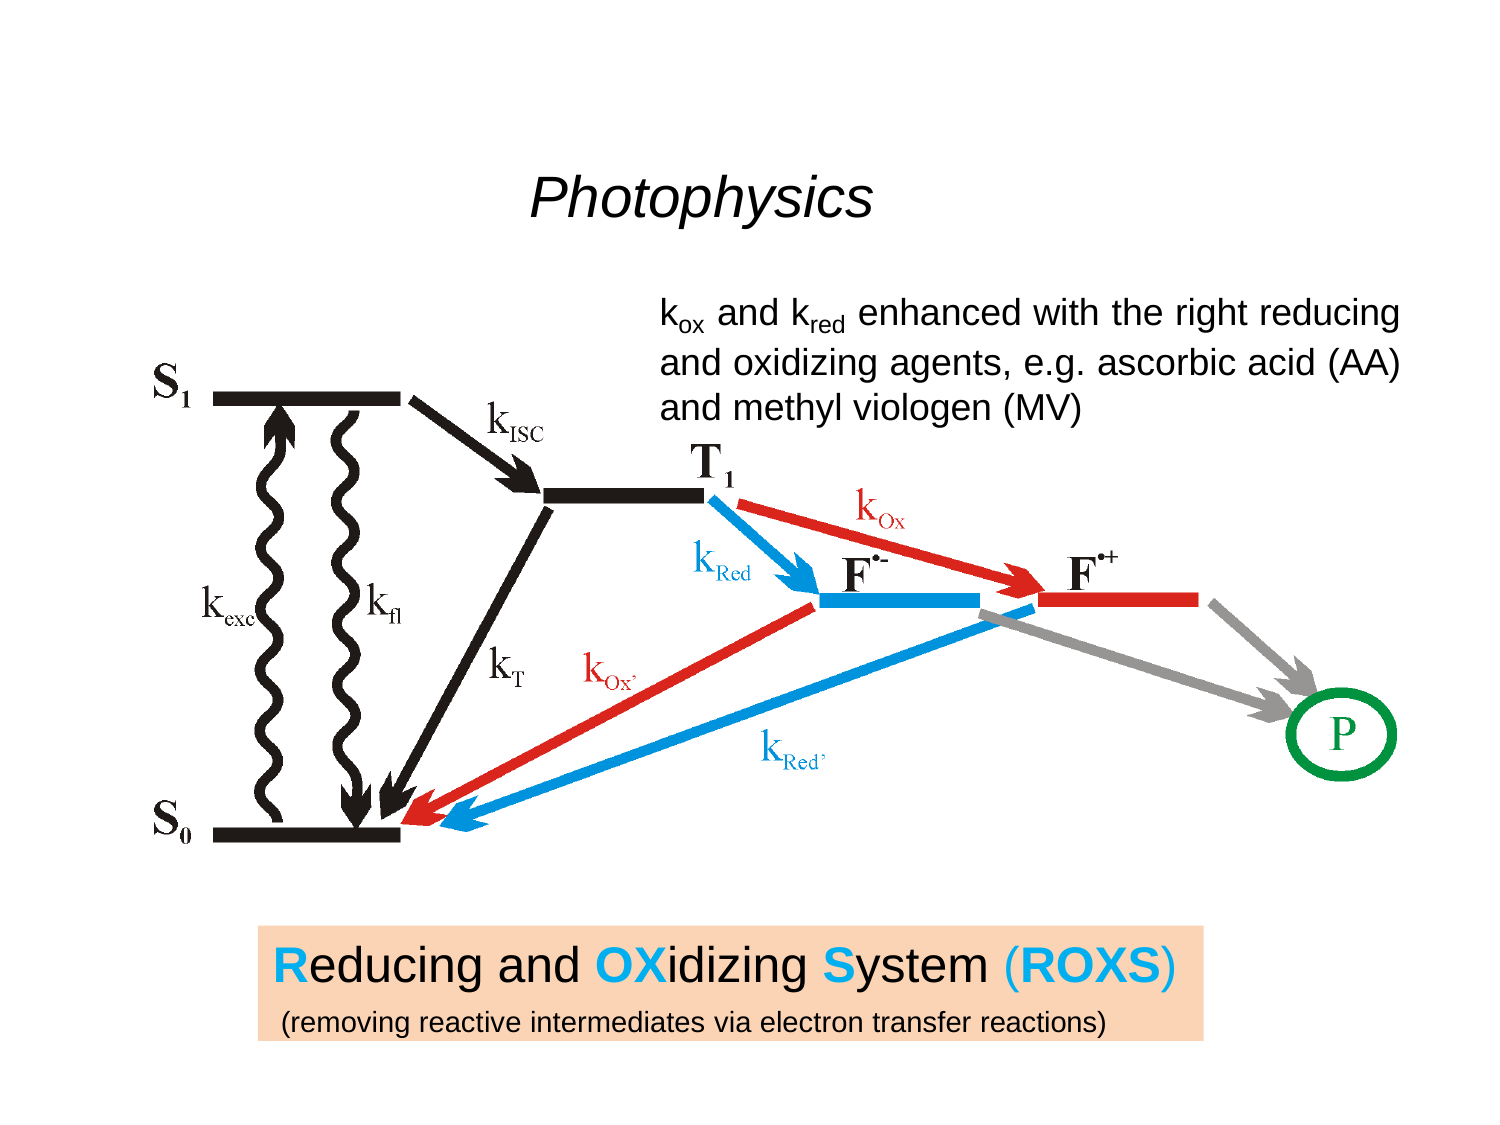

# Photophysics
kox and kred enhanced with the right reducing and oxidizing agents, e.g. ascorbic acid (AA) and methyl viologen (MV)
Reducing and OXidizing System (ROXS)
(removing reactive intermediates via electron transfer reactions)